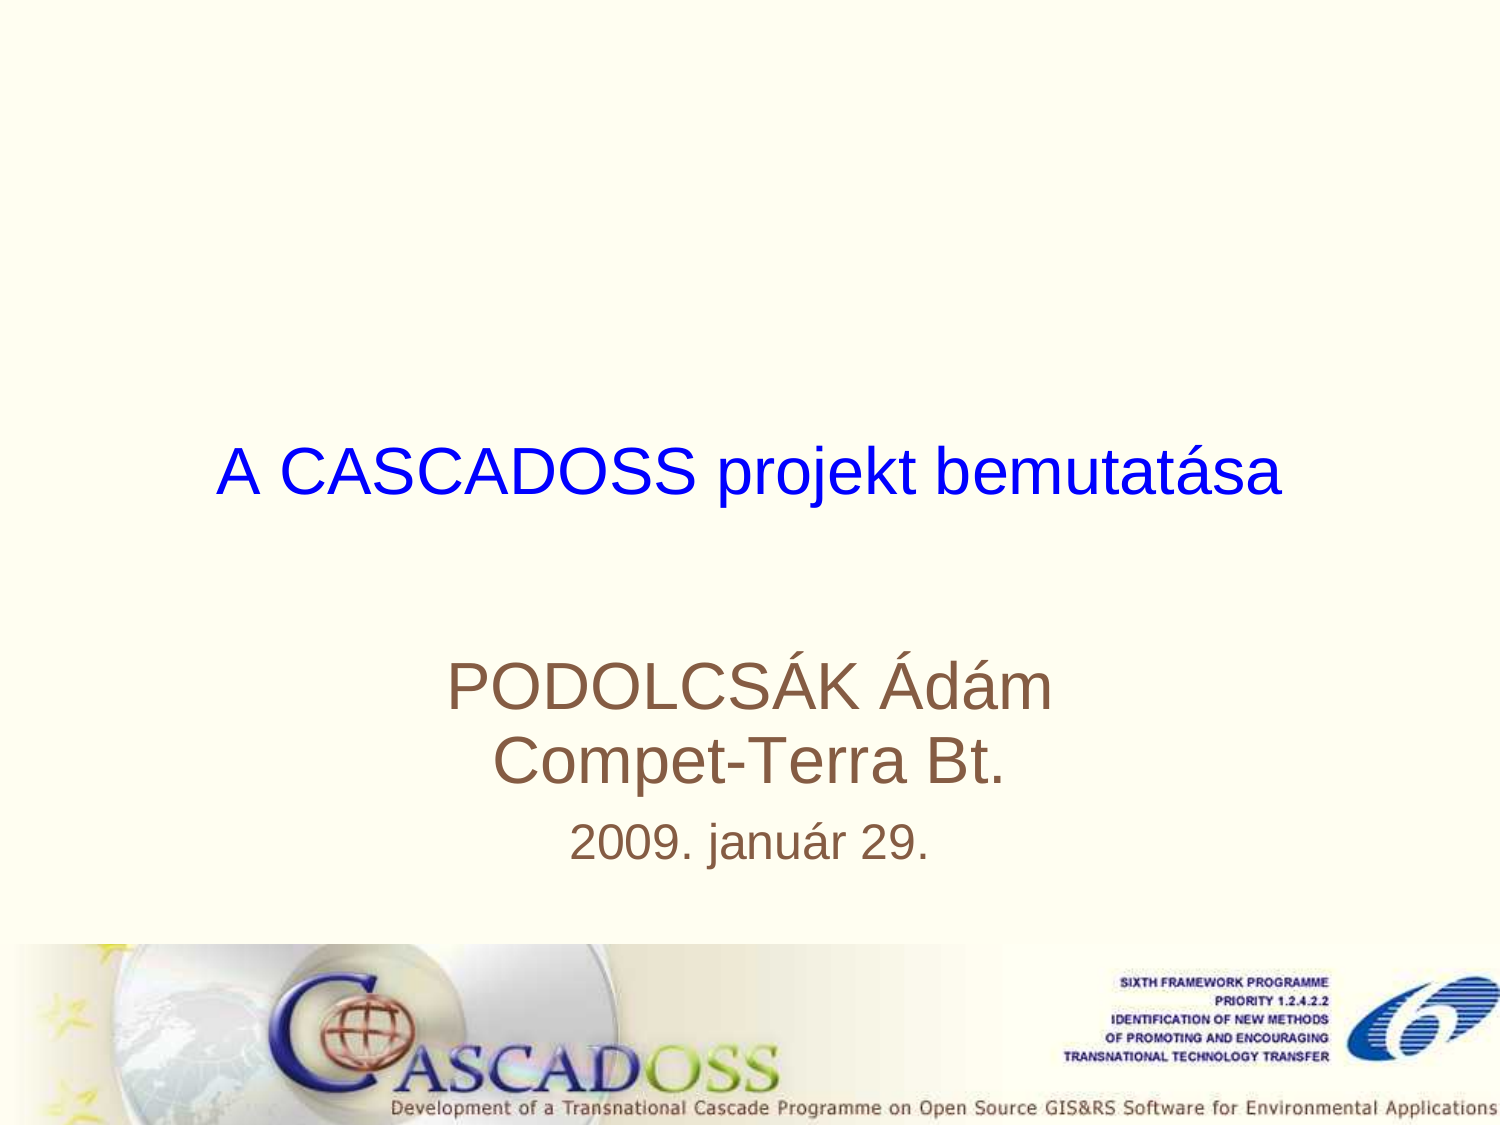

A CASCADOSS projekt bemutatása
PODOLCSÁK Ádám
Compet-Terra Bt.
2009. január 29.